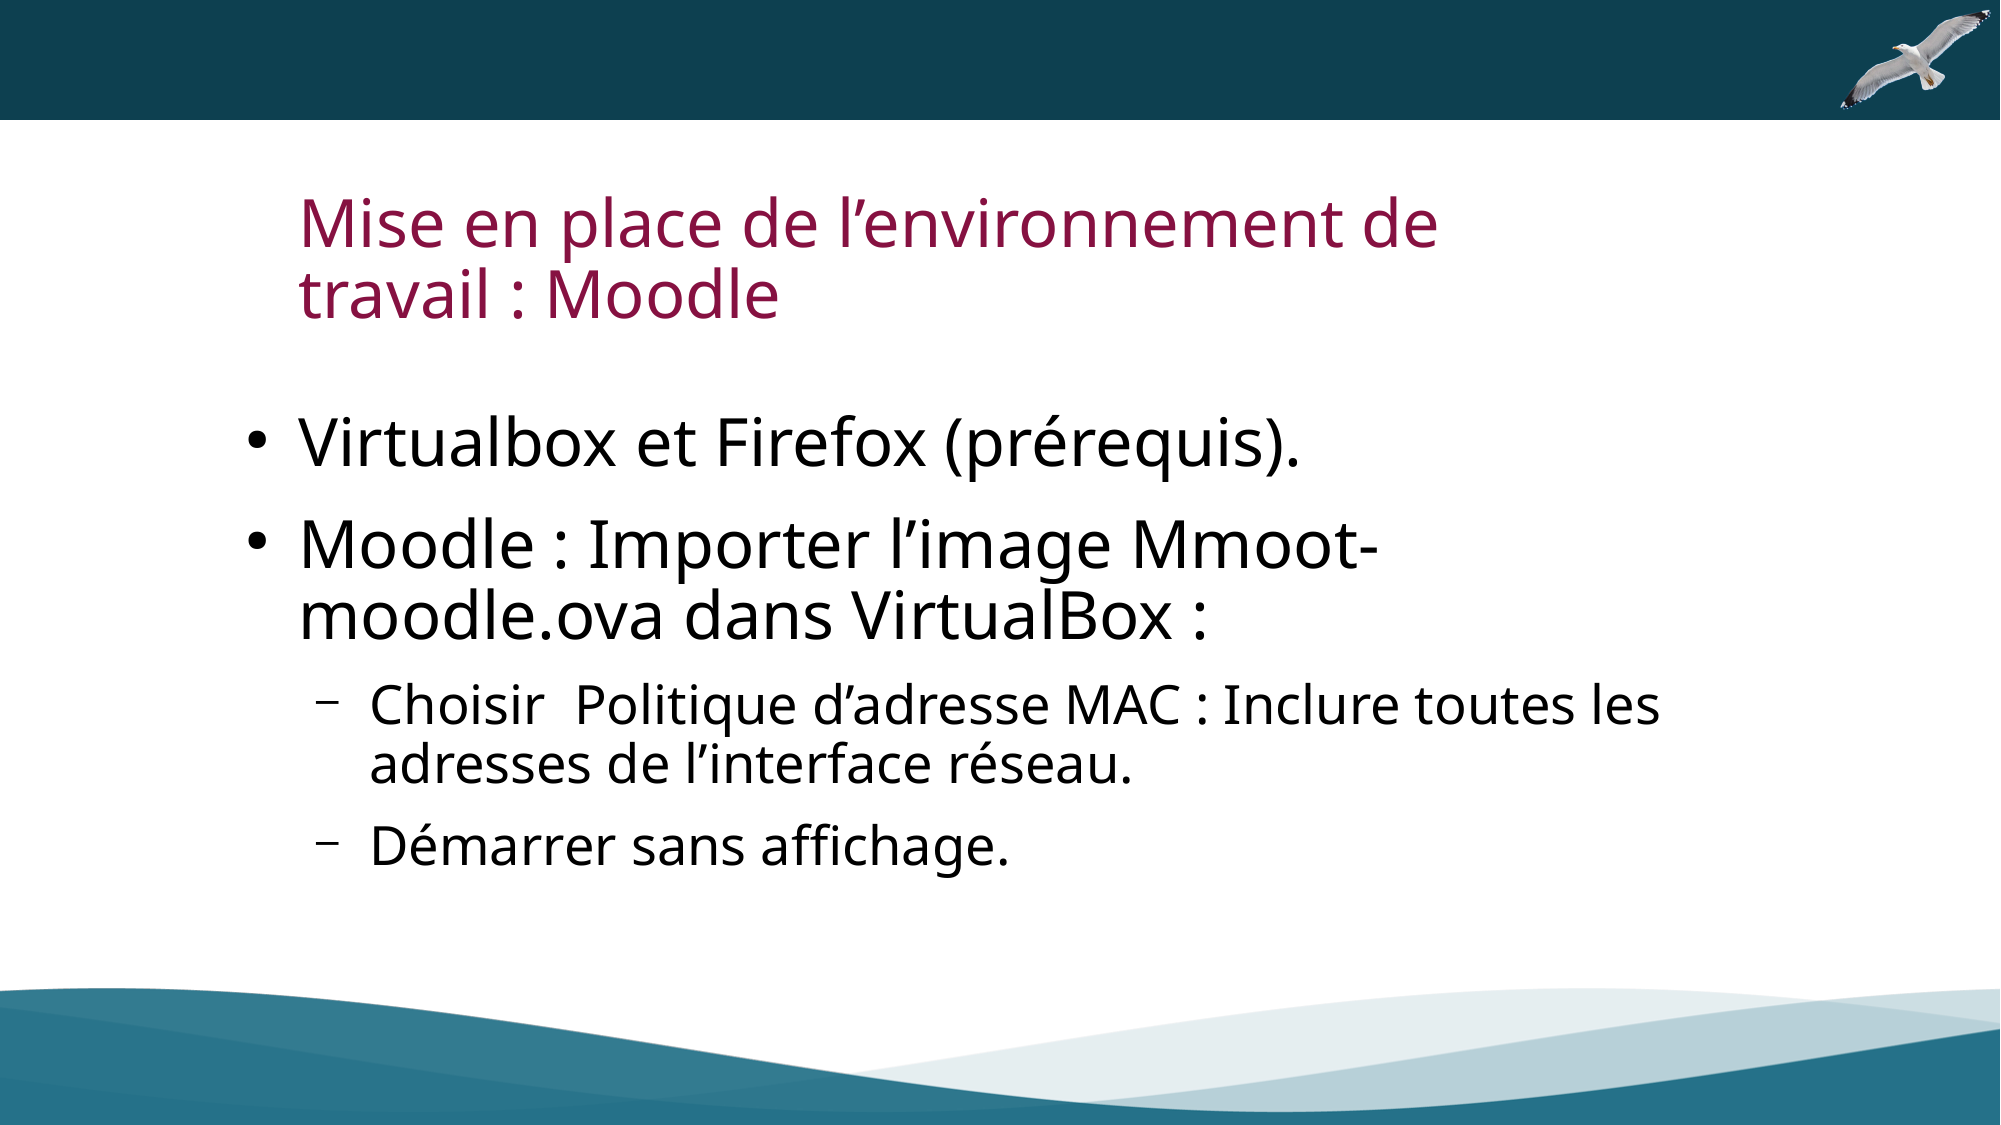

Mise en place de l’environnement de travail : Moodle
# Virtualbox et Firefox (prérequis).
Moodle : Importer l’image Mmoot-moodle.ova dans VirtualBox :
Choisir Politique d’adresse MAC : Inclure toutes les adresses de l’interface réseau.
Démarrer sans affichage.